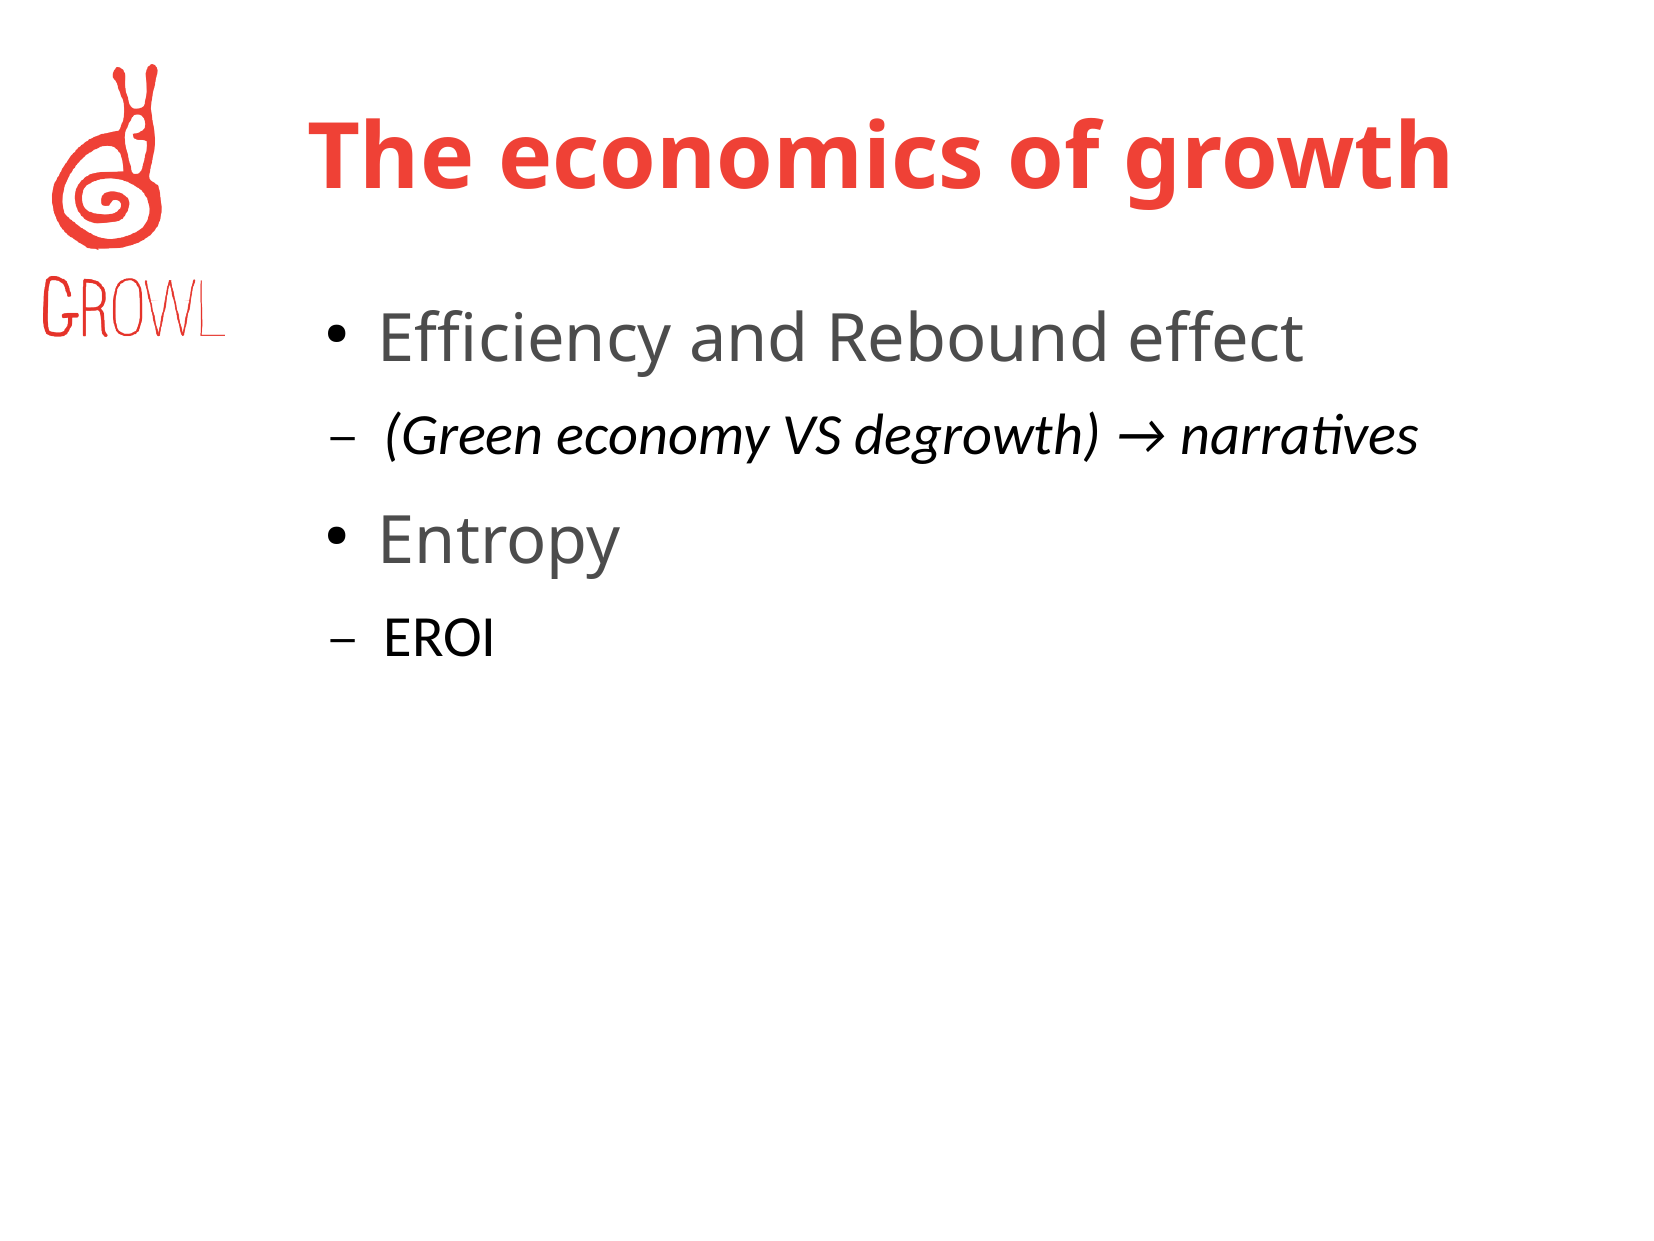

# The economics of growth
Efficiency and Rebound effect
(Green economy VS degrowth) → narratives
Entropy
EROI